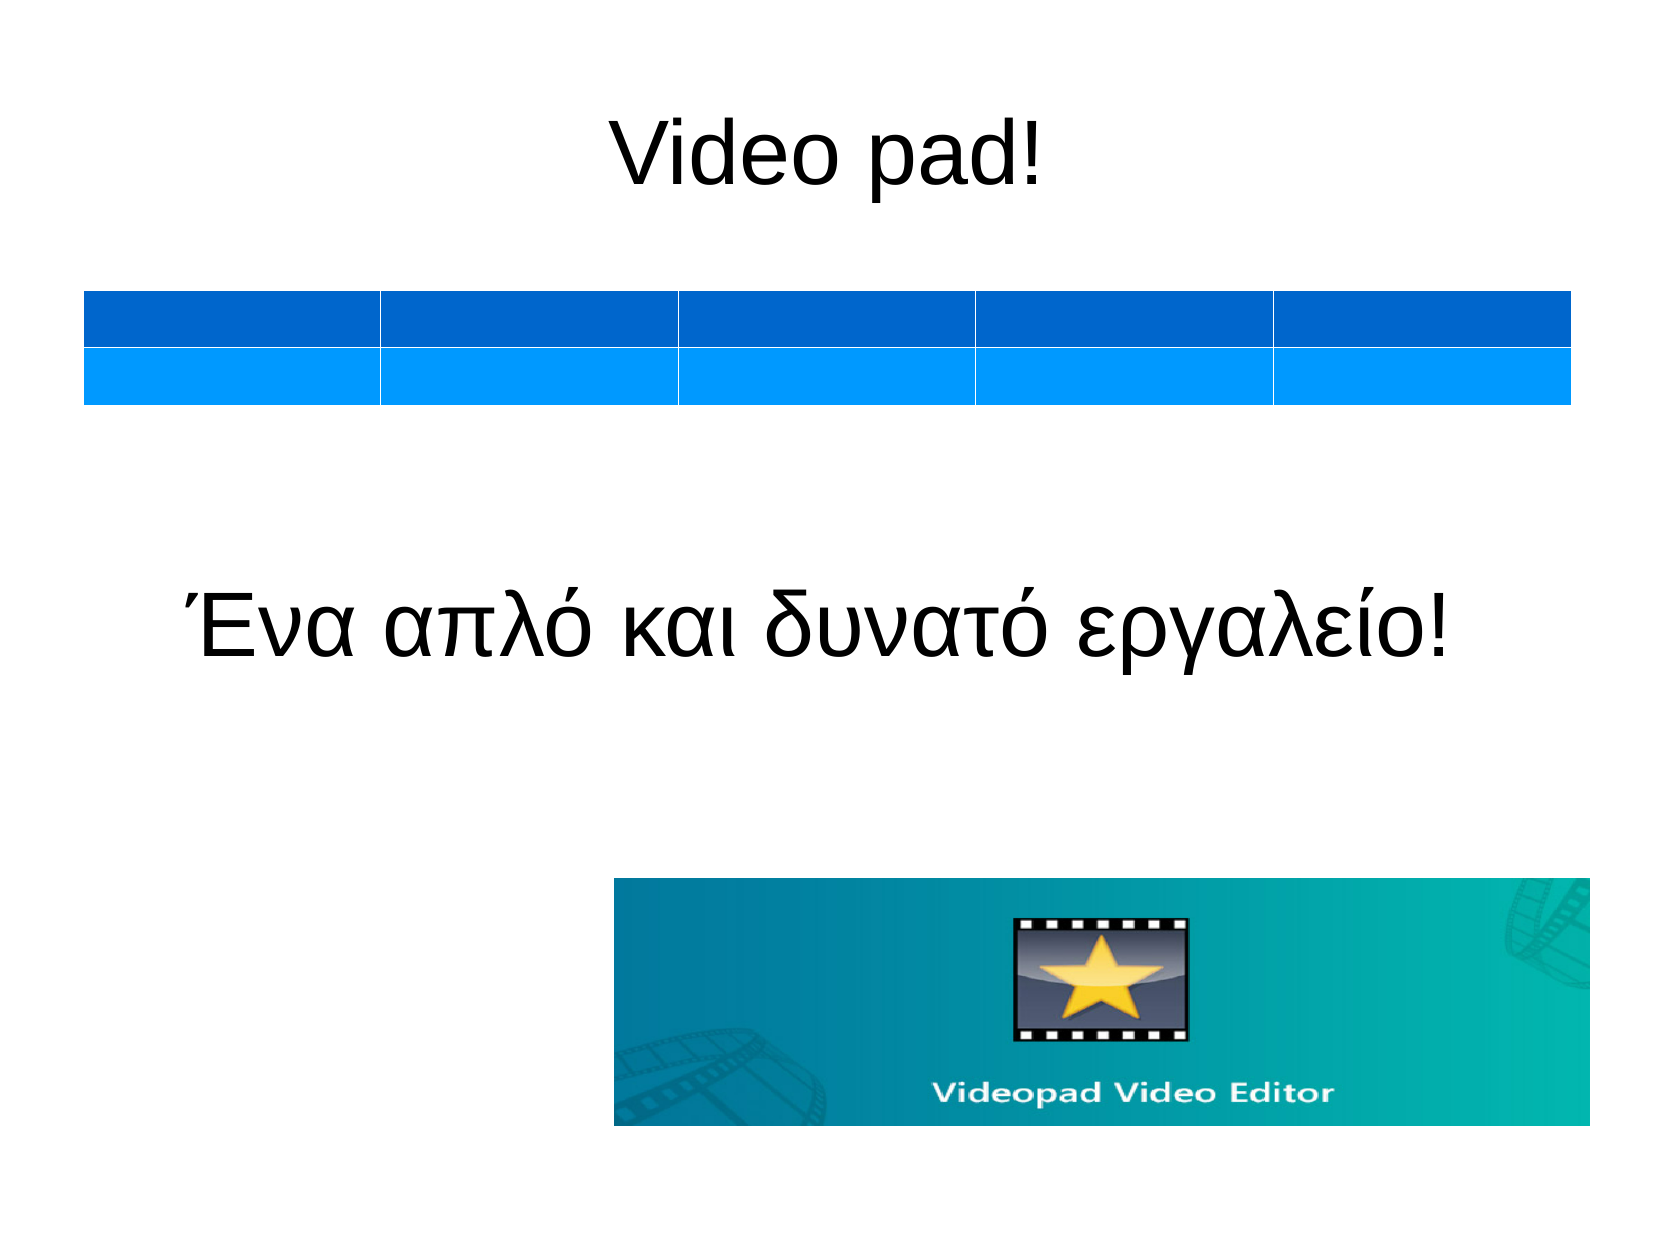

# Video pad!
| | | | | |
| --- | --- | --- | --- | --- |
| | | | | |
Ένα απλό και δυνατό εργαλείο!